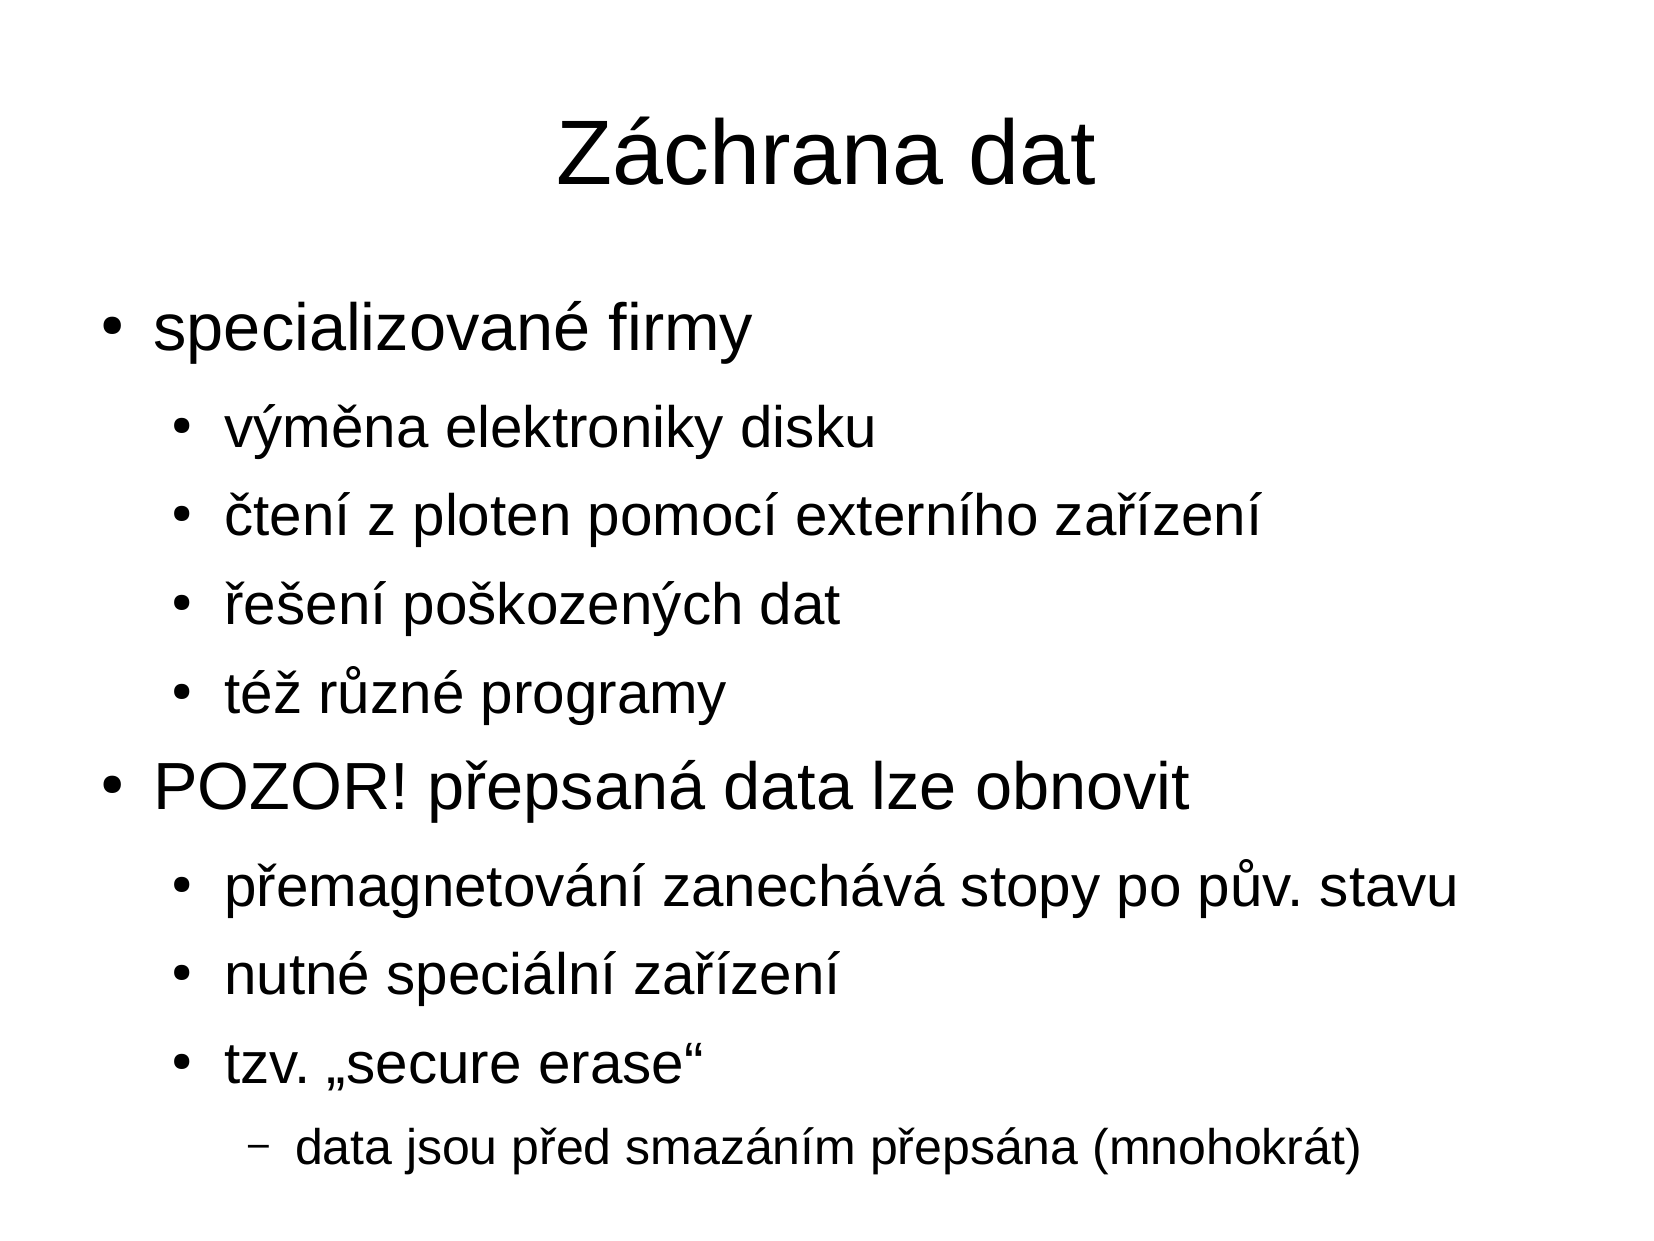

# Záchrana dat
specializované firmy
výměna elektroniky disku
čtení z ploten pomocí externího zařízení
řešení poškozených dat
též různé programy
POZOR! přepsaná data lze obnovit
přemagnetování zanechává stopy po pův. stavu
nutné speciální zařízení
tzv. „secure erase“
data jsou před smazáním přepsána (mnohokrát)